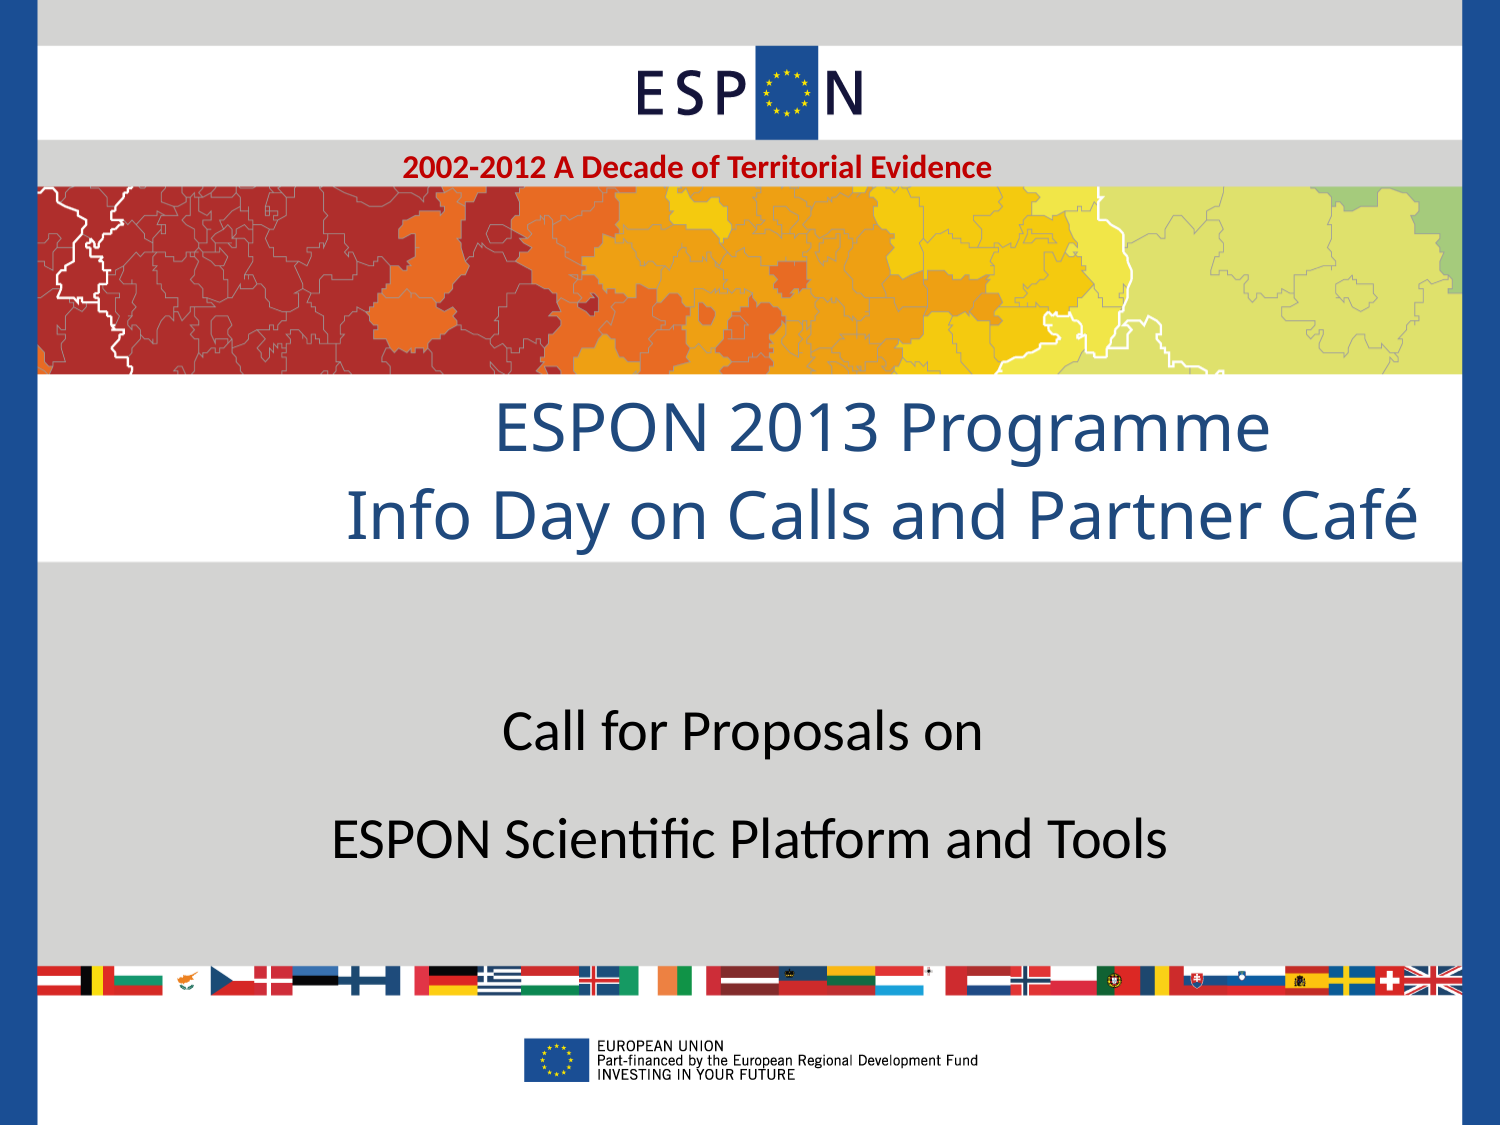

#
2002-2012 A Decade of Territorial Evidence
ESPON 2013 Programme
Info Day on Calls and Partner Café
Call for Proposals on
ESPON Scientific Platform and Tools